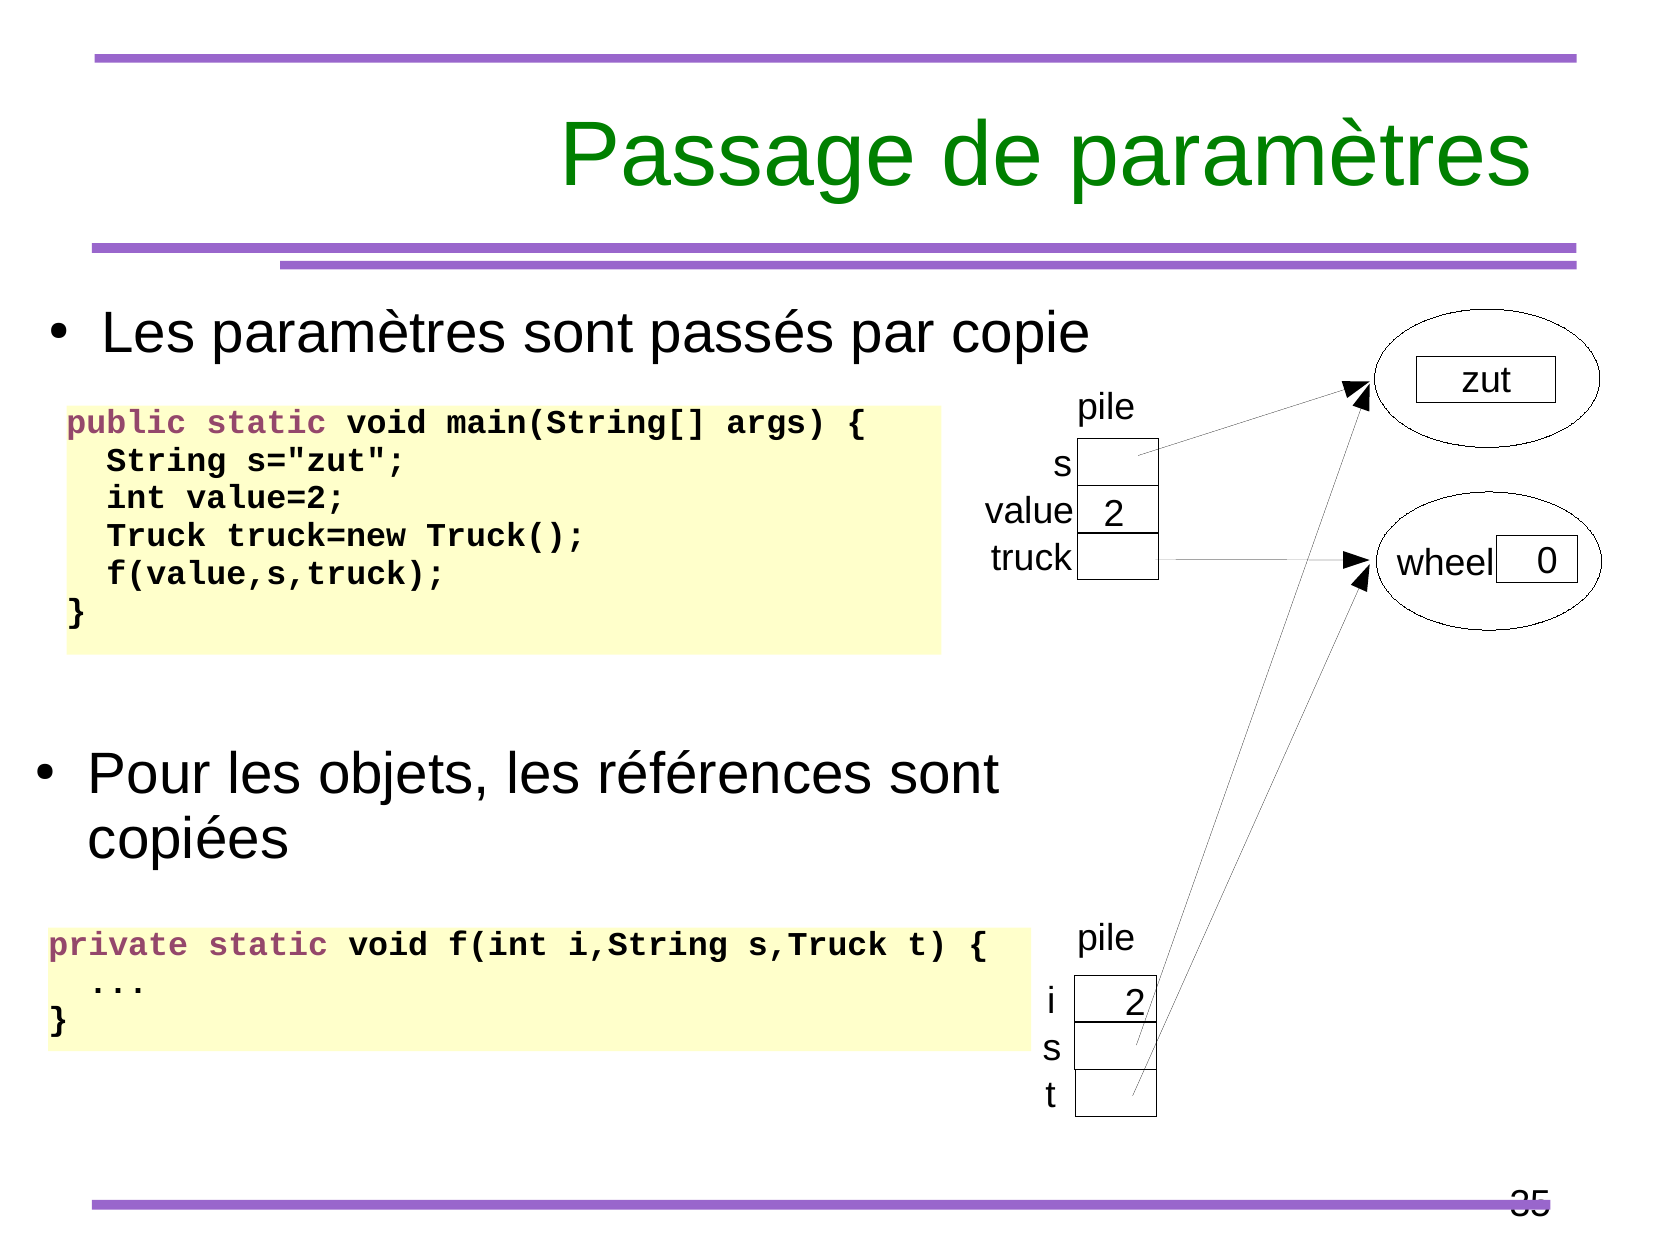

# Passage de paramètres
Les paramètres sont passés par copie
zut
pile
public static void main(String[] args) {
 String s="zut";
 int value=2;
 Truck truck=new Truck();
 f(value,s,truck);
}
s
value
0
wheel
2
truck
Pour les objets, les références sont copiées
pile
private static void f(int i,String s,Truck t) {
 ...
}
i
2
s
t